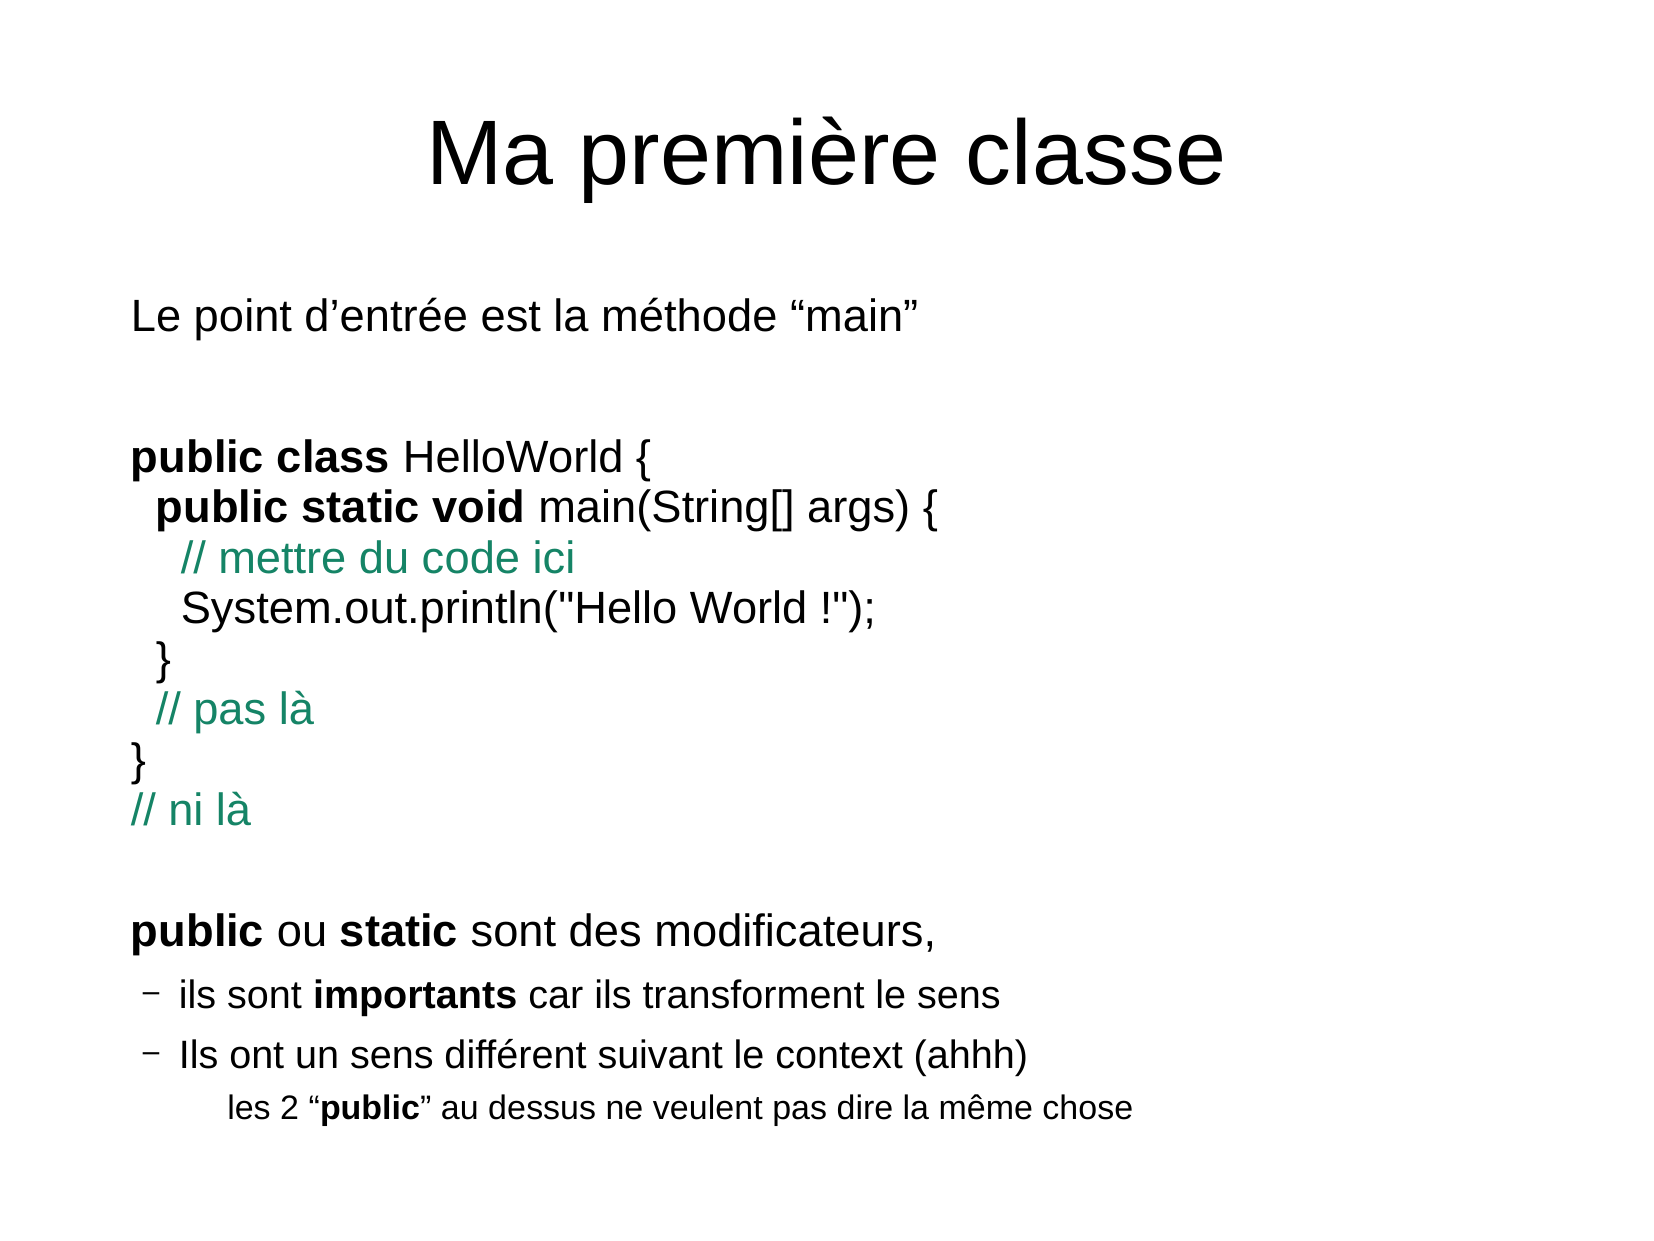

# Ma première classe
Le point d’entrée est la méthode “main”
public class HelloWorld {
 public static void main(String[] args) {
 // mettre du code ici
 System.out.println("Hello World !");
 }
 // pas là
}
// ni là
public ou static sont des modificateurs,
ils sont importants car ils transforment le sens
Ils ont un sens différent suivant le context (ahhh)
les 2 “public” au dessus ne veulent pas dire la même chose